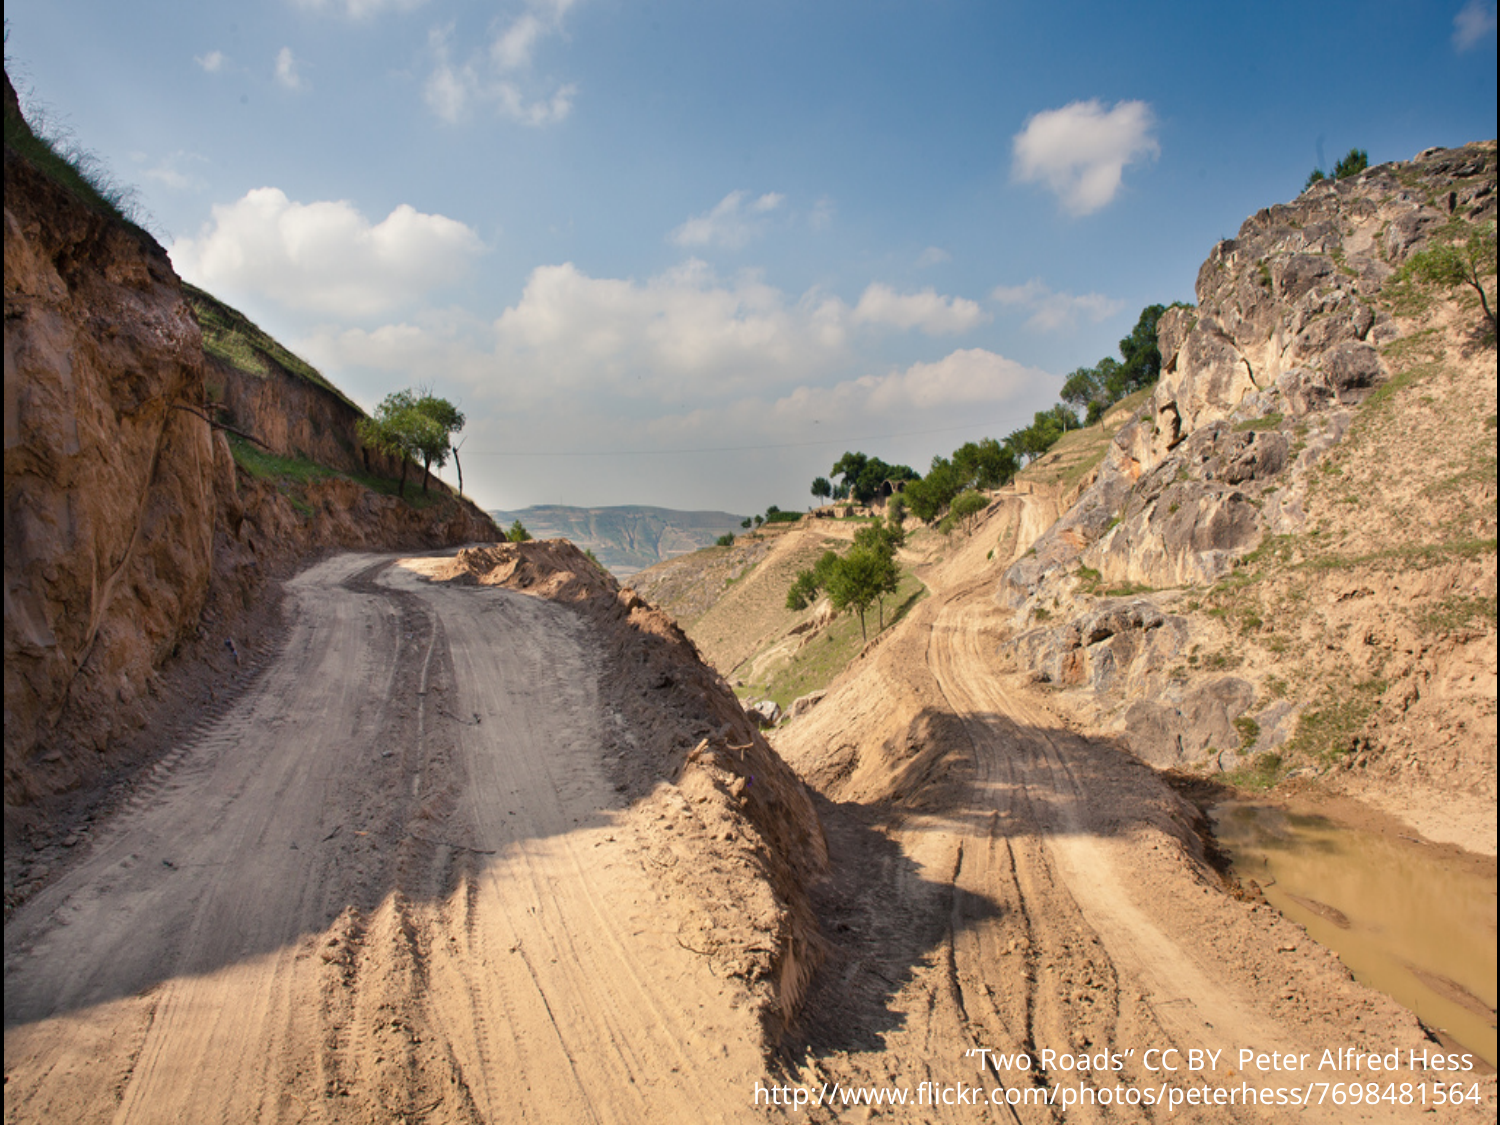

“Two Roads” CC BY Peter Alfred Hess
http://www.flickr.com/photos/peterhess/7698481564